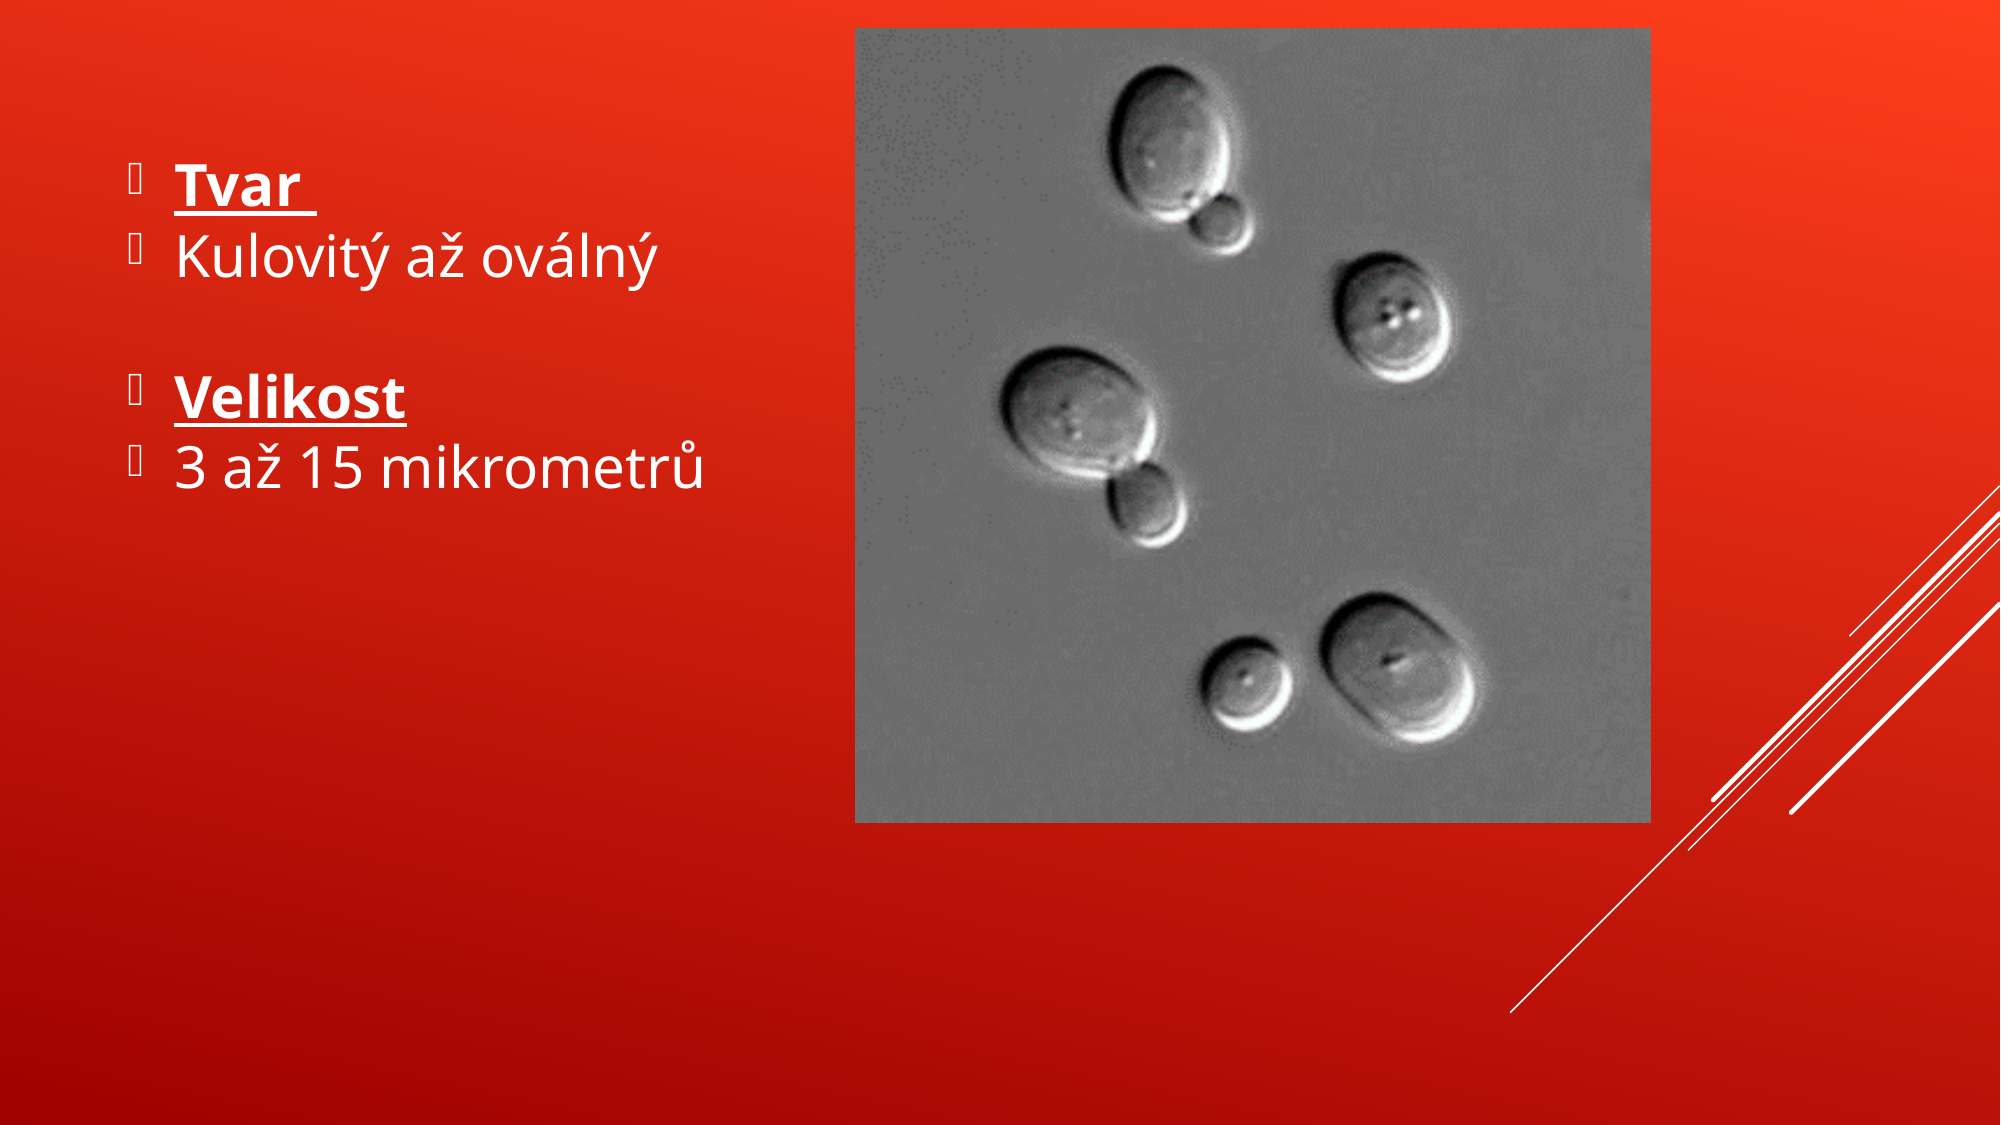

Tvar
Kulovitý až oválný
Velikost
3 až 15 mikrometrů
#